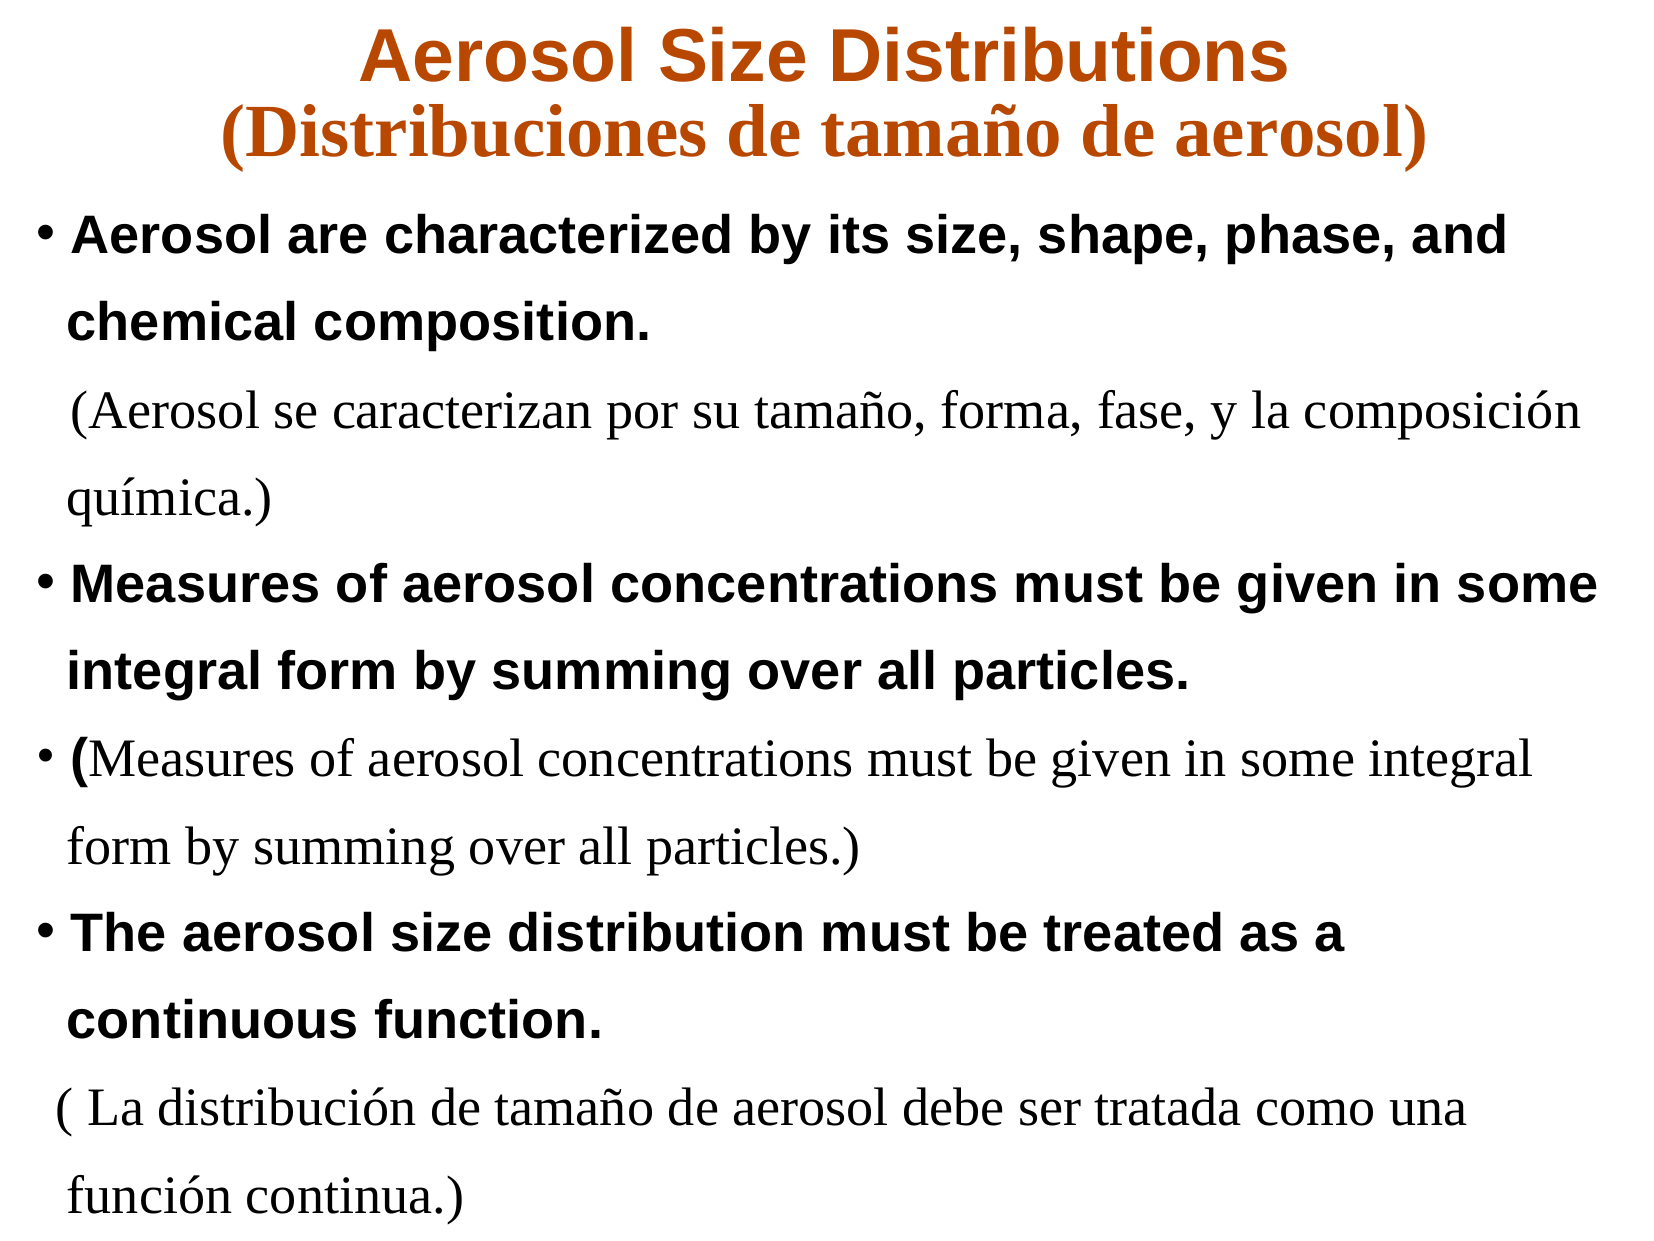

#
Aerosol Size Distributions
(Distribuciones de tamaño de aerosol)
 Aerosol are characterized by its size, shape, phase, and chemical composition.
 (Aerosol se caracterizan por su tamaño, forma, fase, y la composición química.)
 Measures of aerosol concentrations must be given in some integral form by summing over all particles.
 (Measures of aerosol concentrations must be given in some integral form by summing over all particles.)
 The aerosol size distribution must be treated as a continuous function.
( La distribución de tamaño de aerosol debe ser tratada como una función continua.)